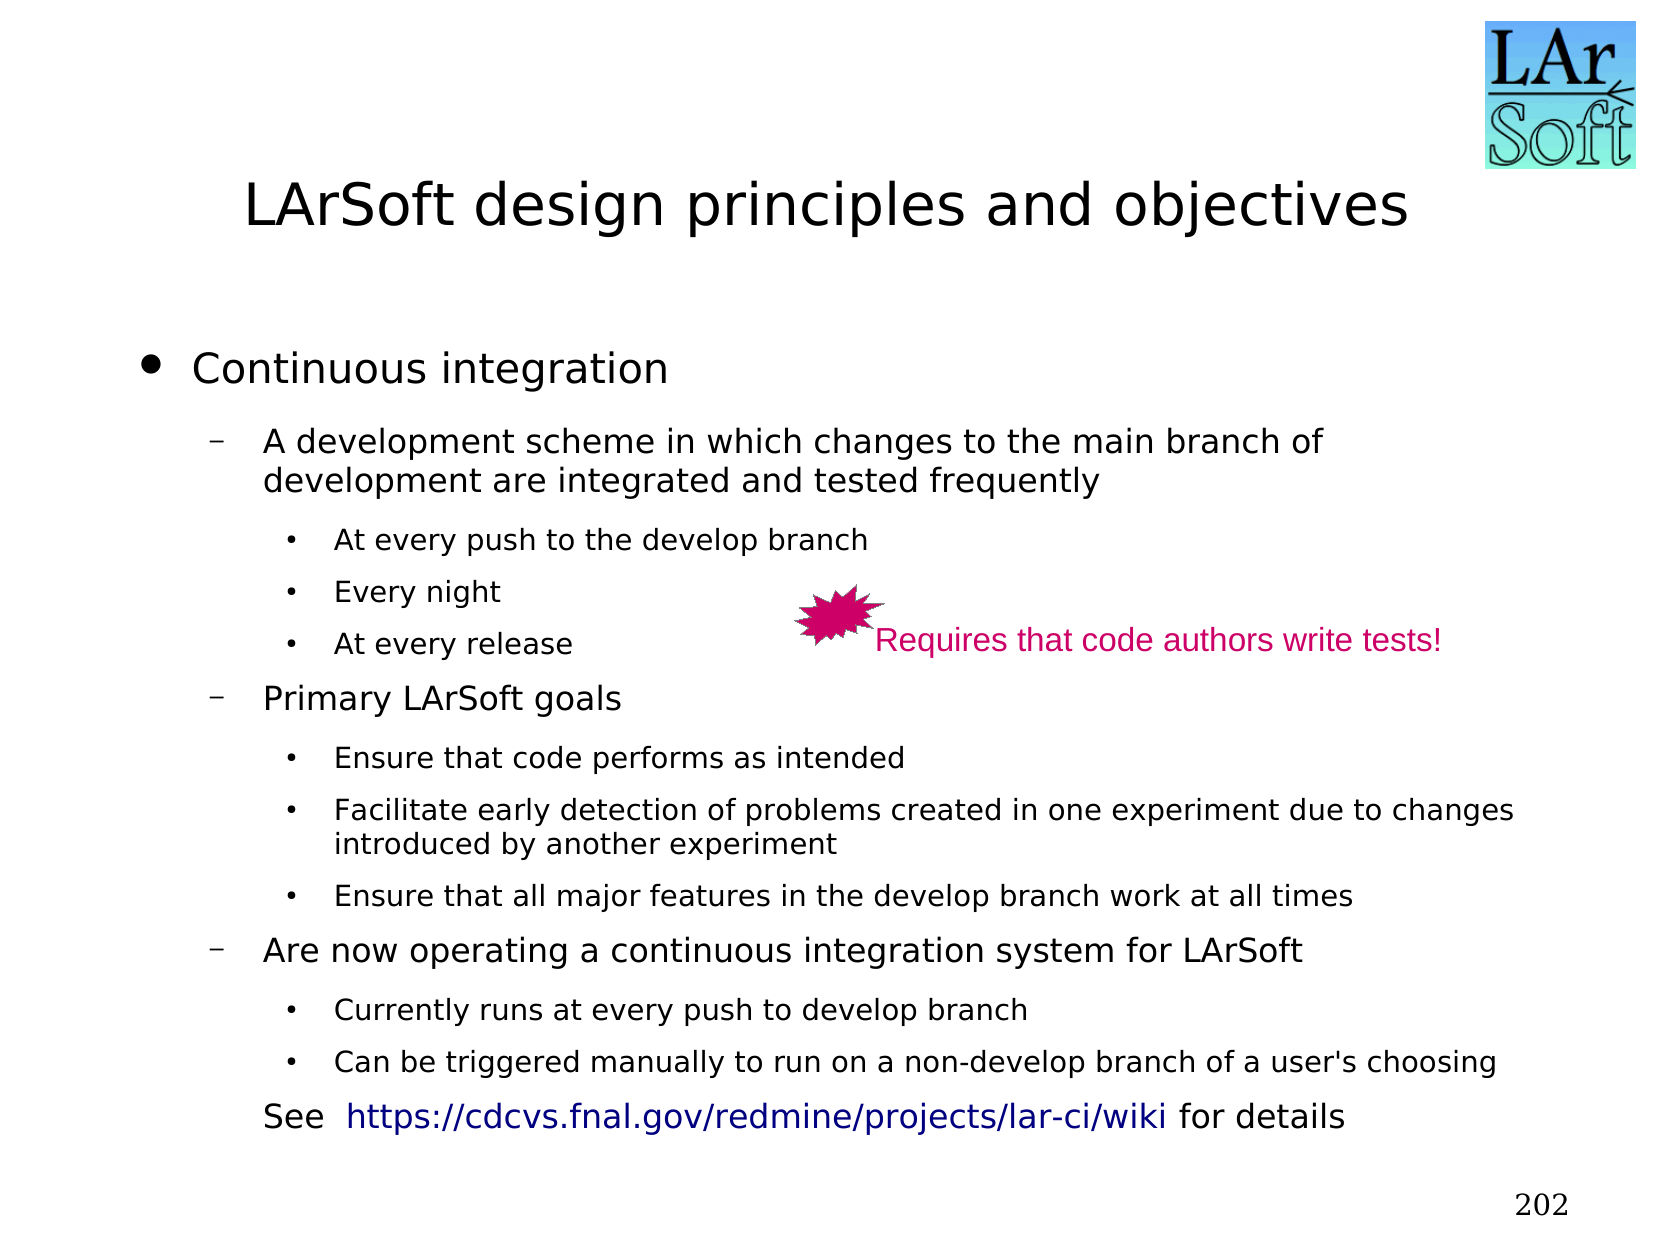

# LArSoft design principles and objectives
Continuous integration
A development scheme in which changes to the main branch of development are integrated and tested frequently
At every push to the develop branch
Every night
At every release
Primary LArSoft goals
Ensure that code performs as intended
Facilitate early detection of problems created in one experiment due to changes introduced by another experiment
Ensure that all major features in the develop branch work at all times
Are now operating a continuous integration system for LArSoft
Currently runs at every push to develop branch
Can be triggered manually to run on a non-develop branch of a user's choosing
See https://cdcvs.fnal.gov/redmine/projects/lar-ci/wiki for details
Requires that code authors write tests!
202